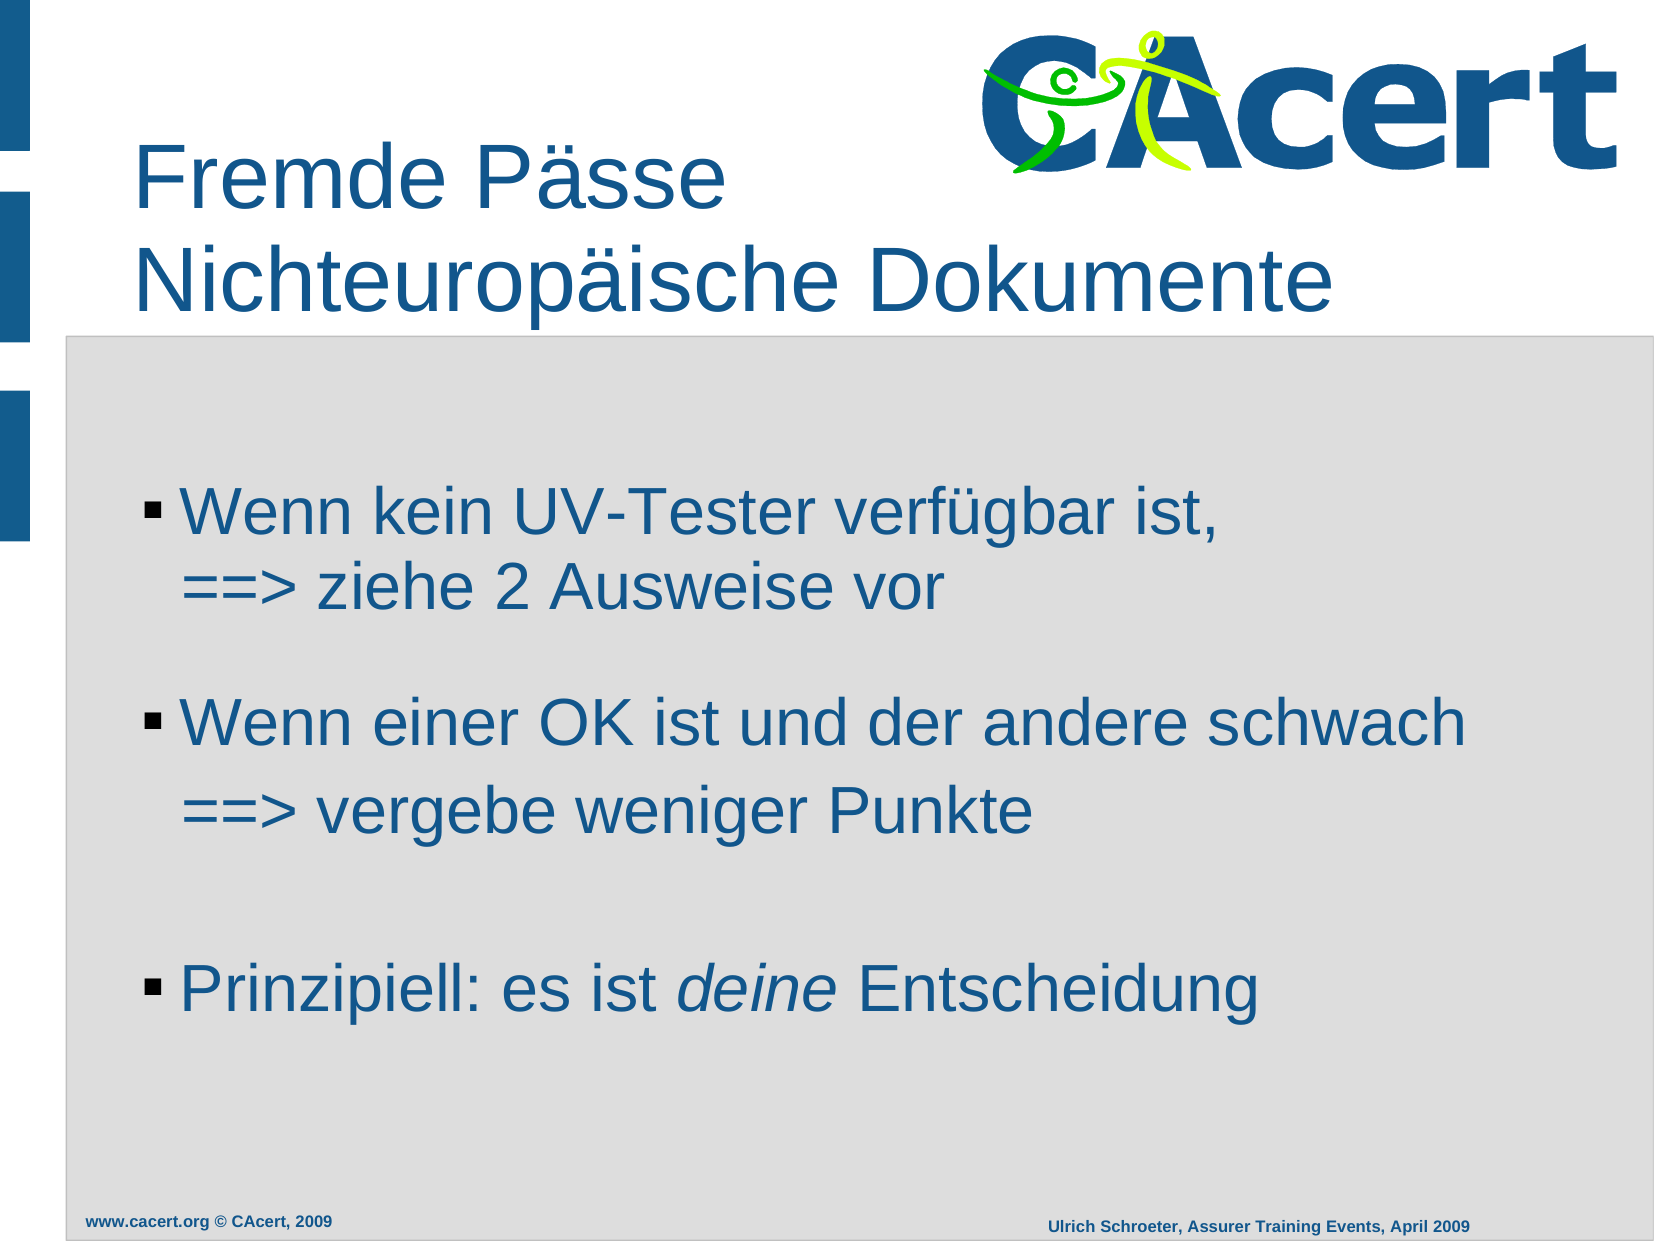

Fremde Pässe
Nichteuropäische Dokumente
 Wenn kein UV-Tester verfügbar ist,
 ==> ziehe 2 Ausweise vor
 Wenn einer OK ist und der andere schwach
 ==> vergebe weniger Punkte
 Prinzipiell: es ist deine Entscheidung